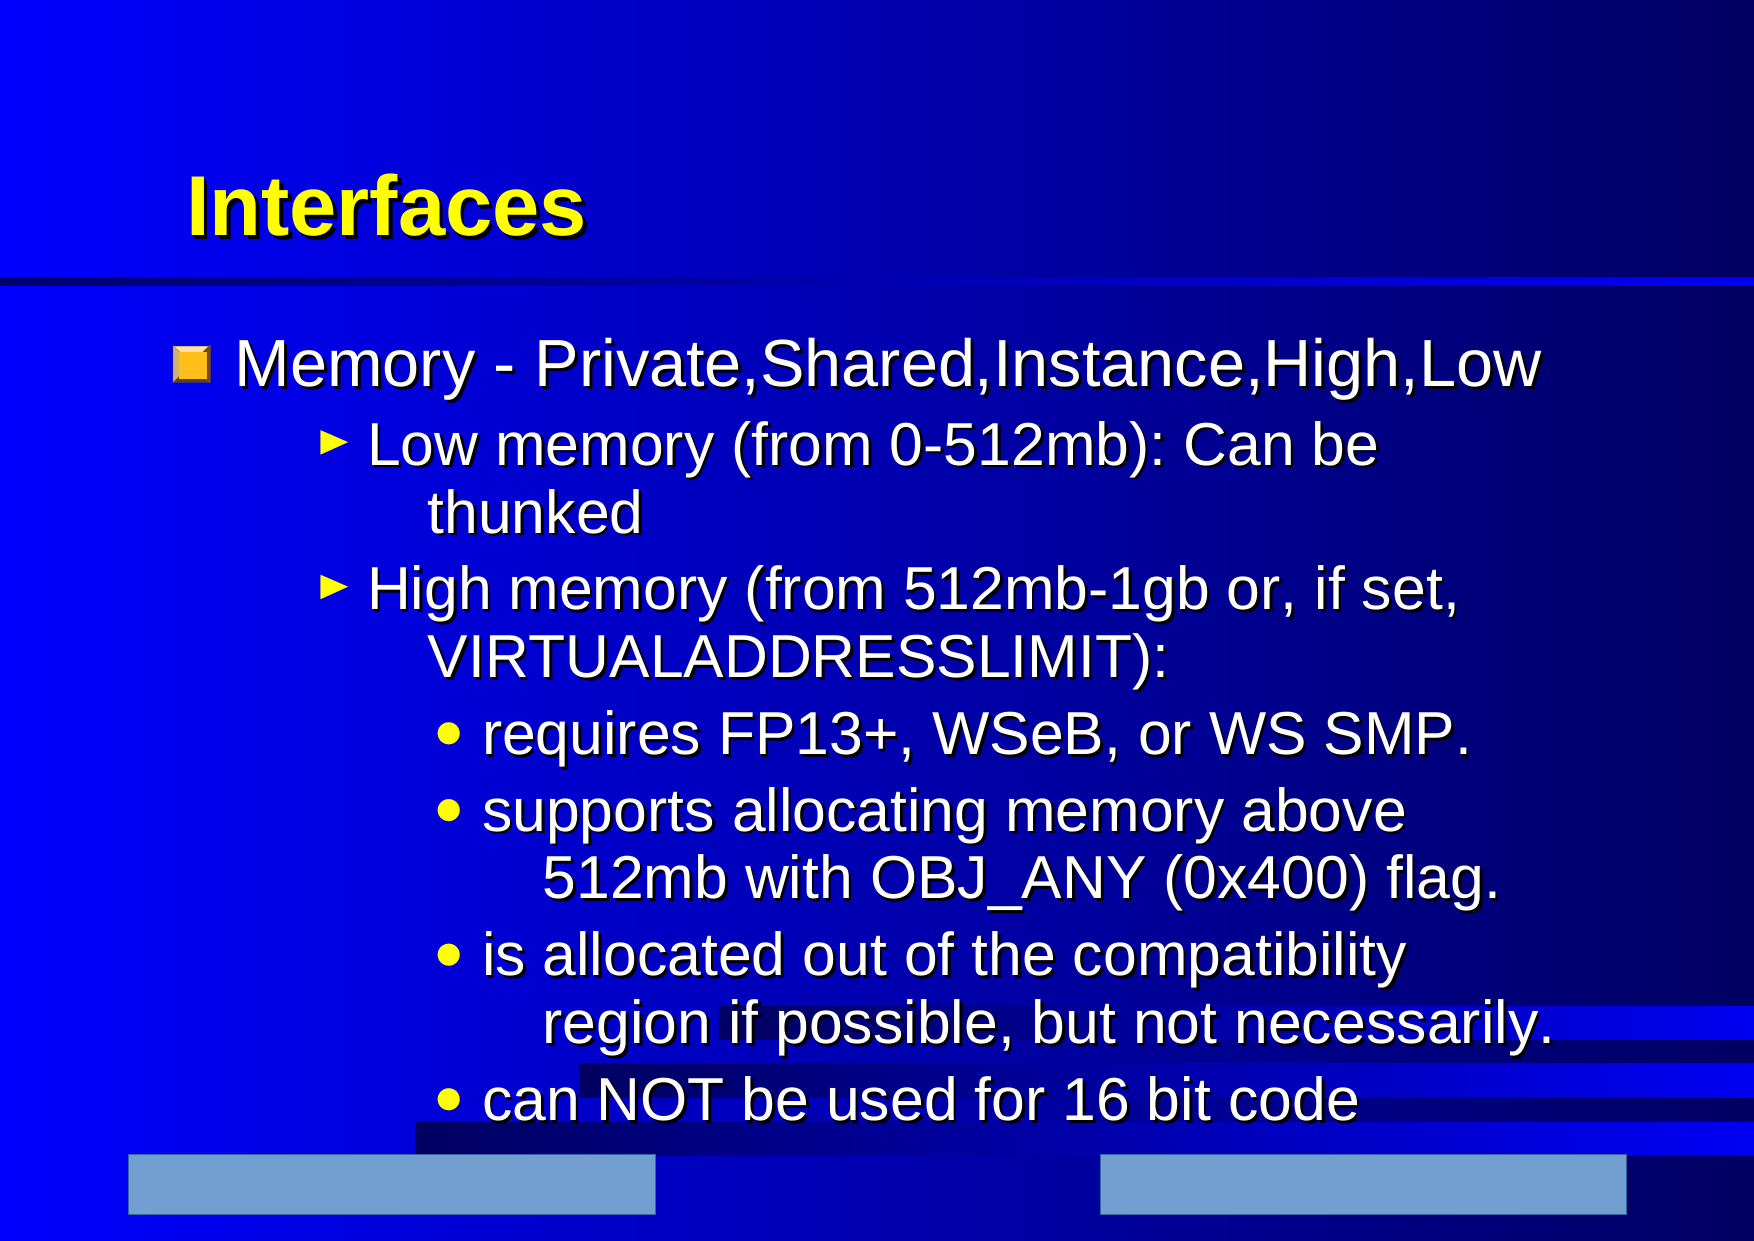

Interfaces
Memory - Private,Shared,Instance,High,Low
Low memory (from 0-512mb): Can be thunked
High memory (from 512mb-1gb or, if set, VIRTUALADDRESSLIMIT):
requires FP13+, WSeB, or WS SMP.
supports allocating memory above 512mb with OBJ_ANY (0x400) flag.
is allocated out of the compatibility region if possible, but not necessarily.
can NOT be used for 16 bit code